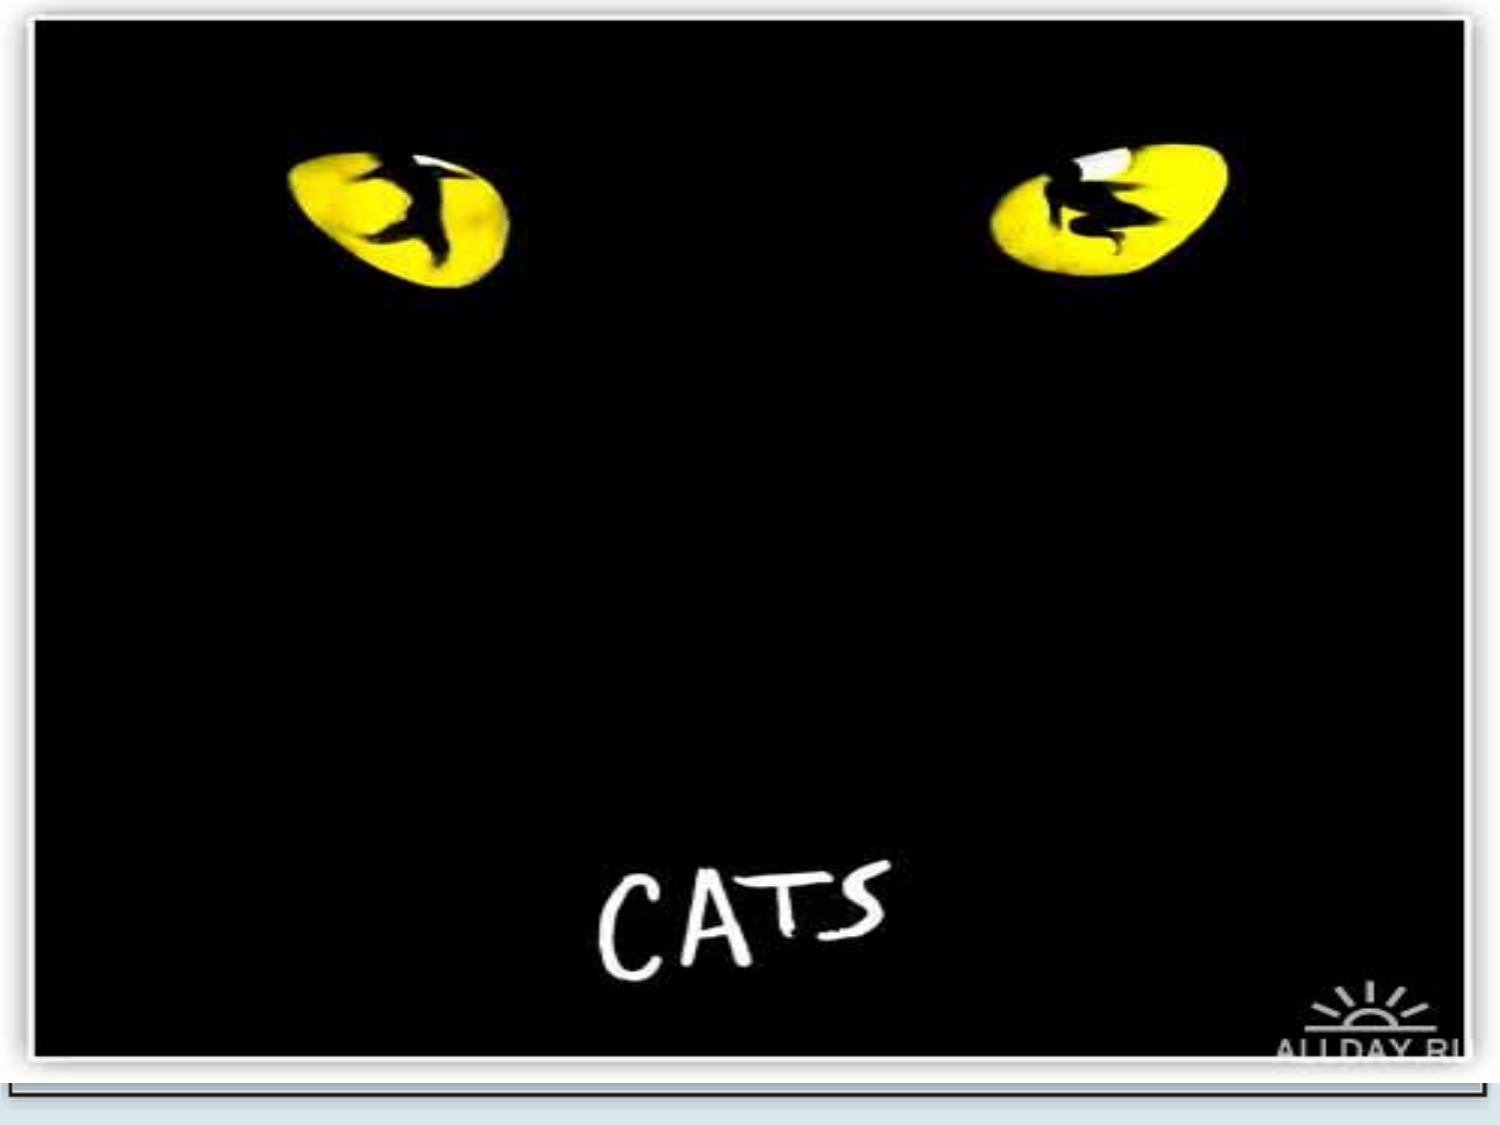

# Домашнее задание
 Прочитать сборник стихов «Популярная наука о кошках» Э.Л.Уэббера.
 Нарисовать рисунок-впечатление к одному из пятнадцати стихотворений.